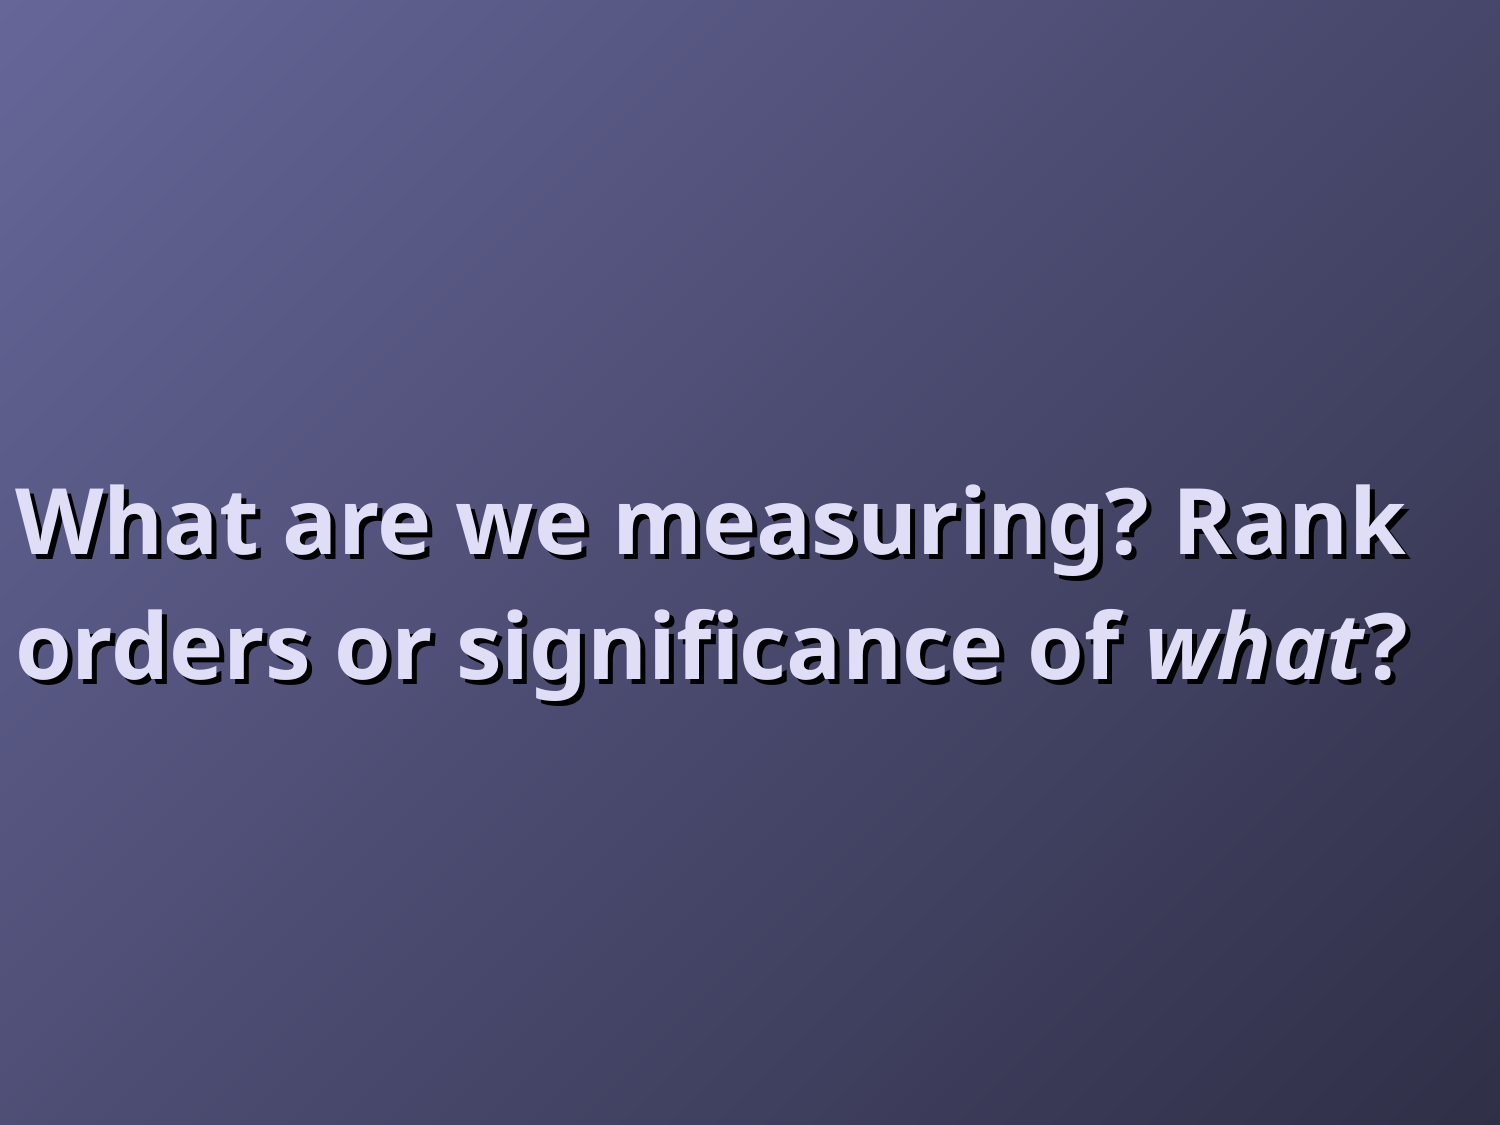

# What are we measuring? Rank orders or significance of what?